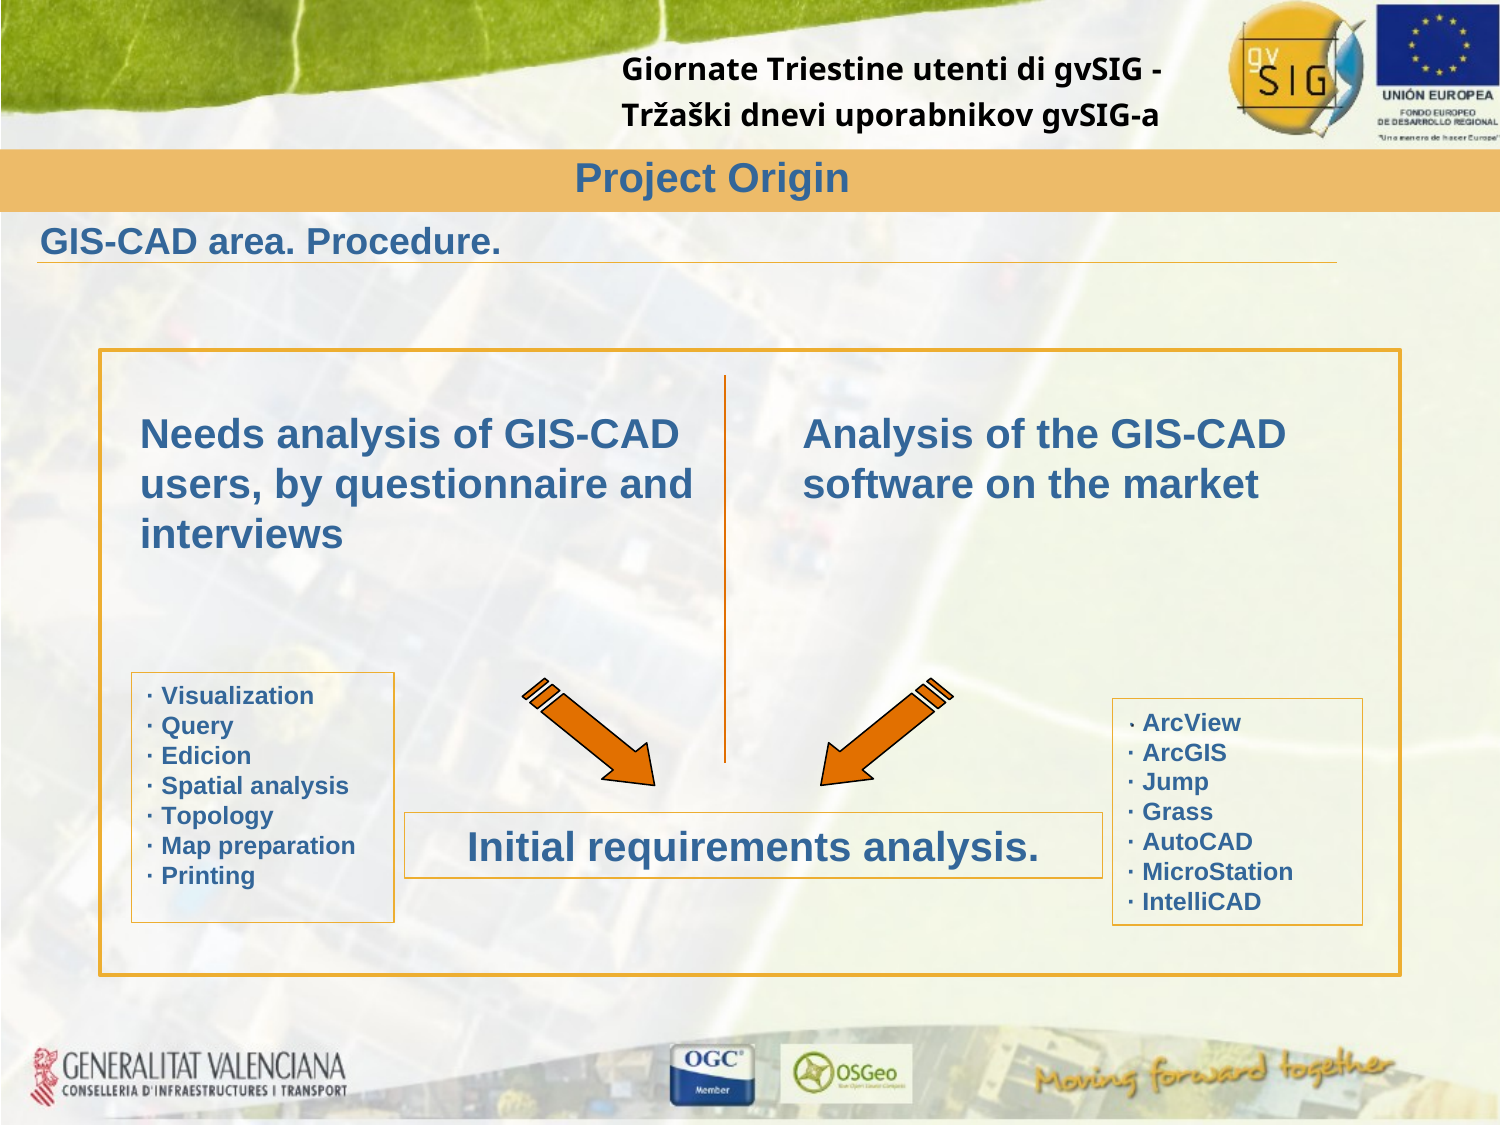

Project Origin
GIS-CAD area. Procedure.
Needs analysis of GIS-CAD users, by questionnaire and interviews
Analysis of the GIS-CAD software on the market
· Visualization
· Query
· Edicion
· Spatial analysis
· Topology
· Map preparation
· Printing
Initial requirements analysis.
· ArcView
· ArcGIS
· Jump
· Grass
· AutoCAD
· MicroStation
· IntelliCAD